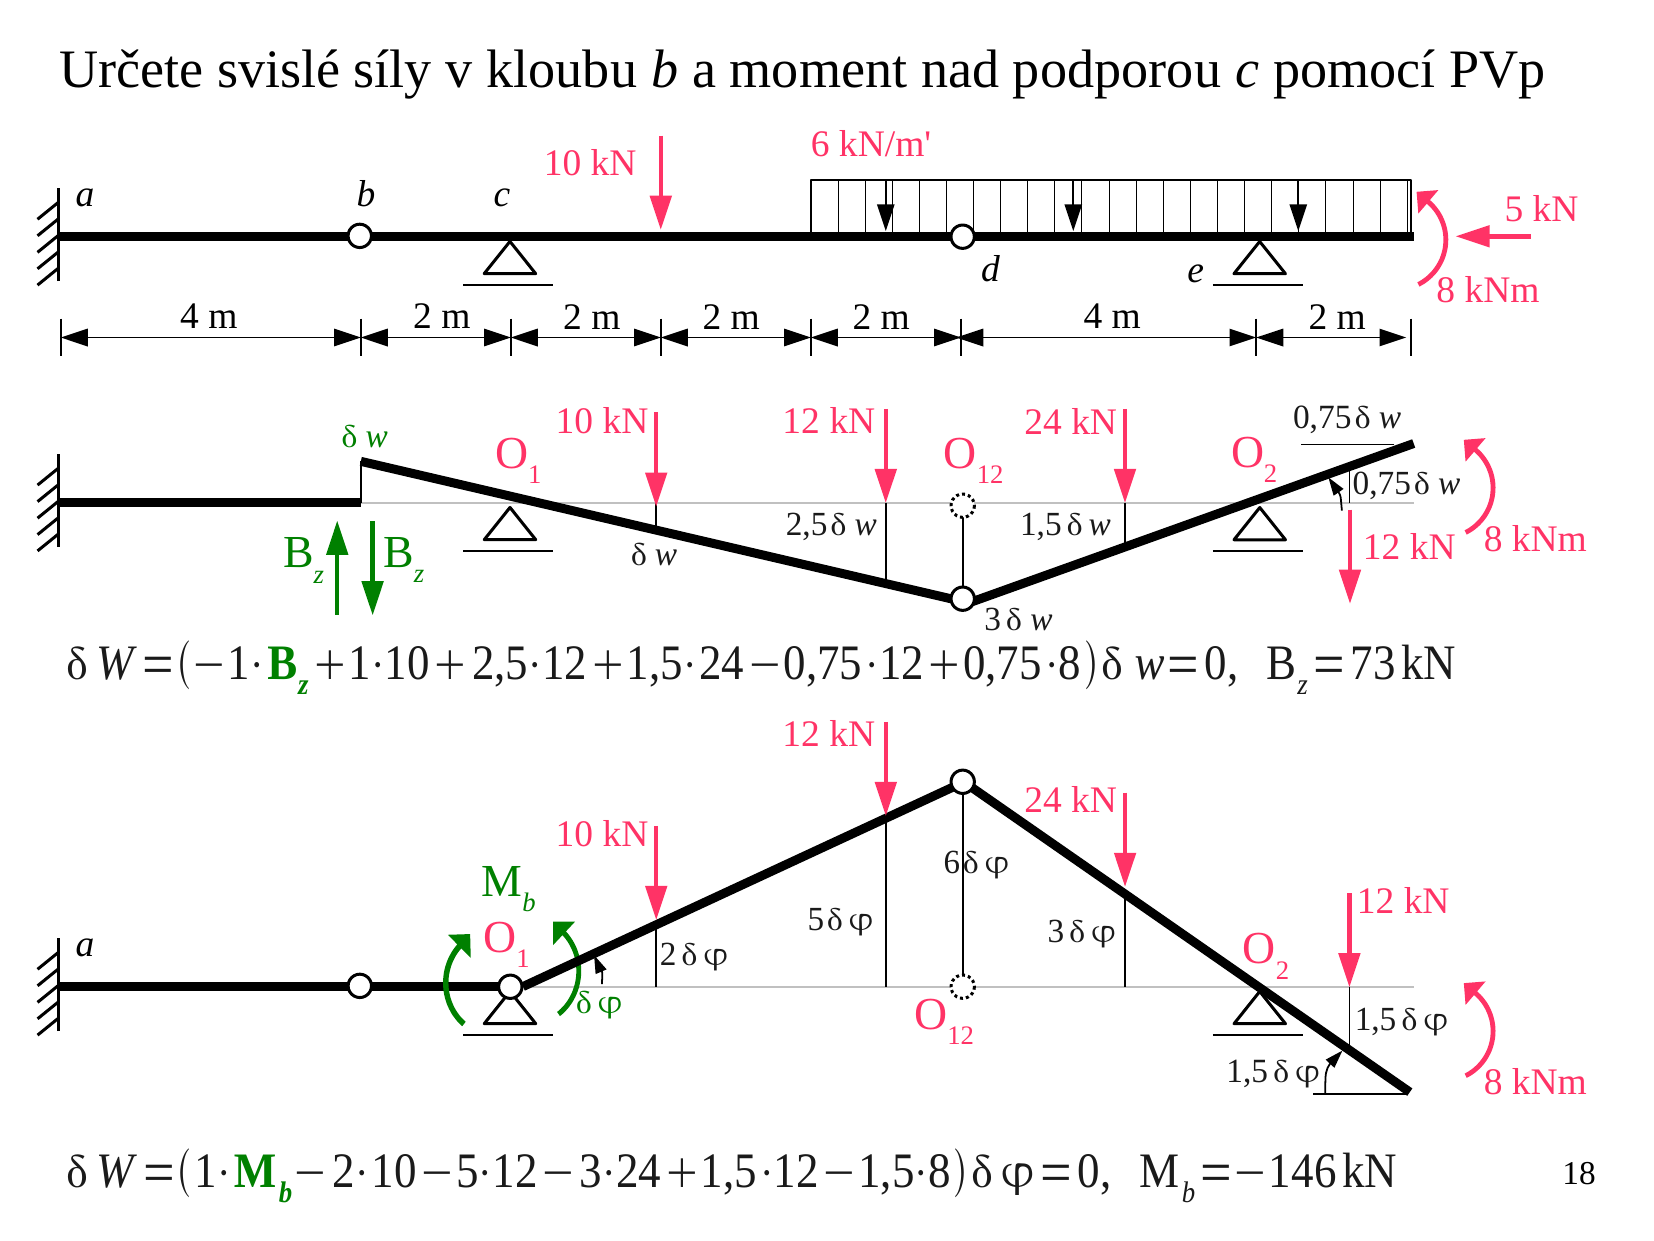

# Určete svislé síly v kloubu b a moment nad podporou c pomocí PVp
6 kN/m'
10 kN
a
b
c
5 kN
d
e
8 kNm
4 m
2 m
4 m
2 m
2 m
2 m
2 m
10 kN
12 kN
24 kN
O2
O1
O12
8 kNm
12 kN
Bz
Bz
12 kN
24 kN
10 kN
Mb
12 kN
O1
a
O2
O12
8 kNm
18